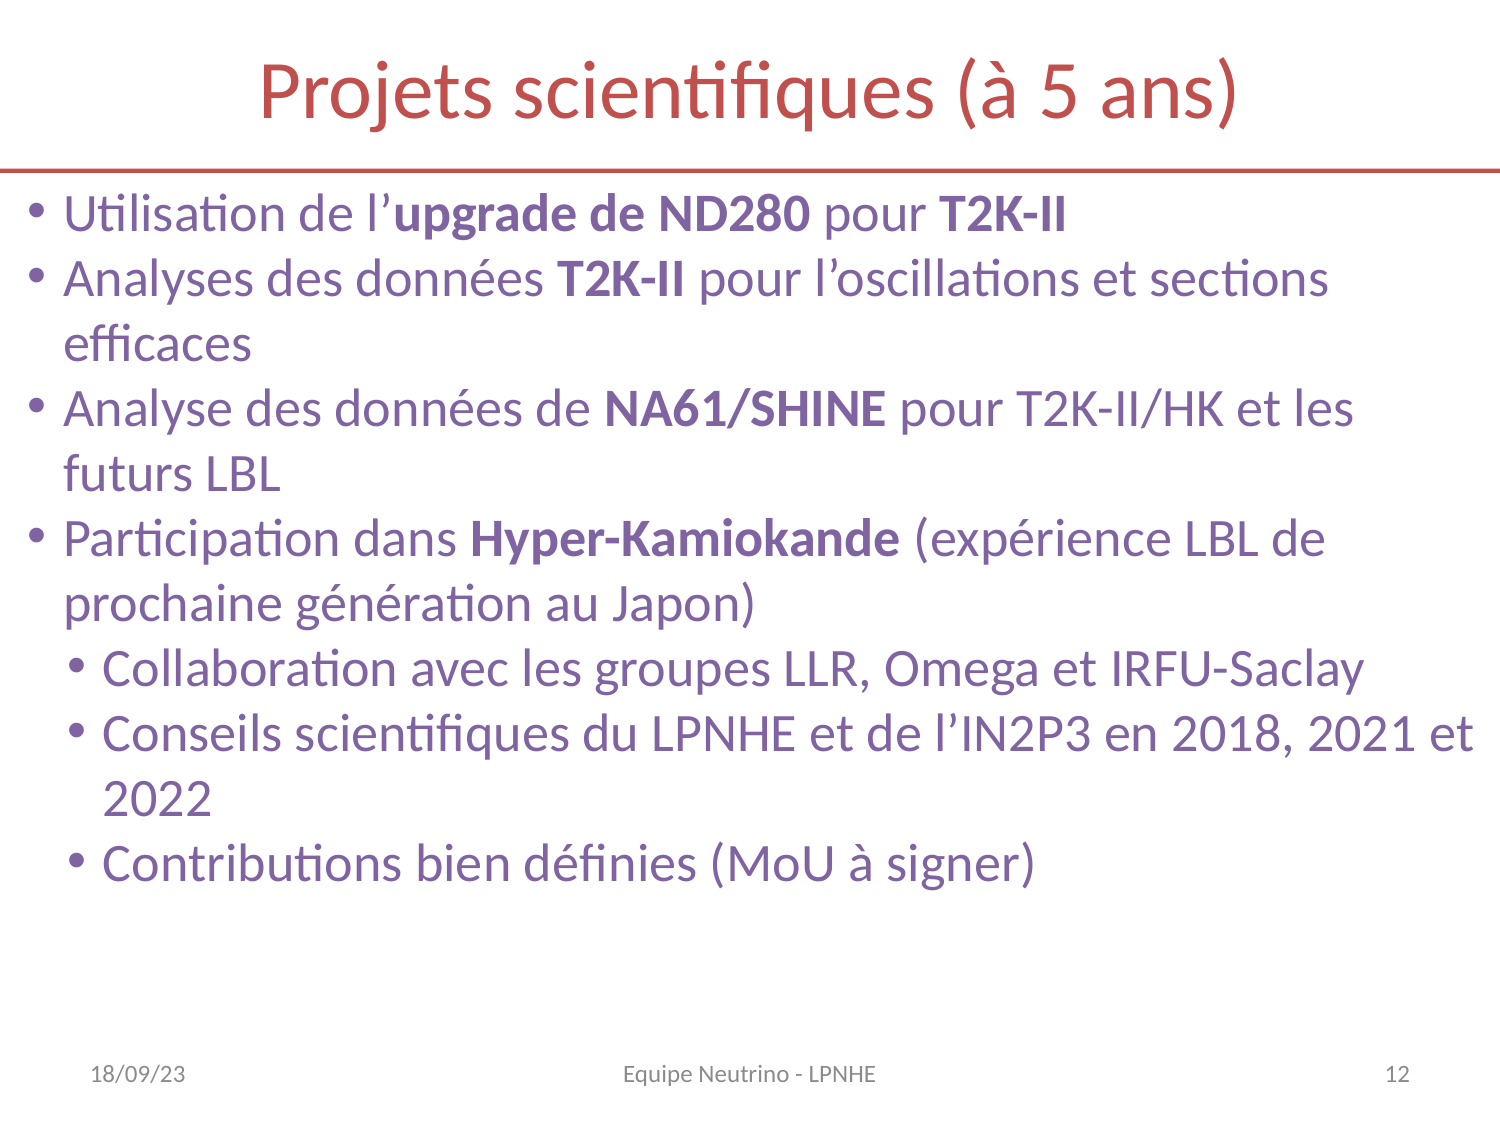

Projets scientifiques (à 5 ans)
Utilisation de l’upgrade de ND280 pour T2K-II
Analyses des données T2K-II pour l’oscillations et sections efficaces
Analyse des données de NA61/SHINE pour T2K-II/HK et les futurs LBL
Participation dans Hyper-Kamiokande (expérience LBL de prochaine génération au Japon)
Collaboration avec les groupes LLR, Omega et IRFU-Saclay
Conseils scientifiques du LPNHE et de l’IN2P3 en 2018, 2021 et 2022
Contributions bien définies (MoU à signer)
18/09/23
Equipe Neutrino - LPNHE